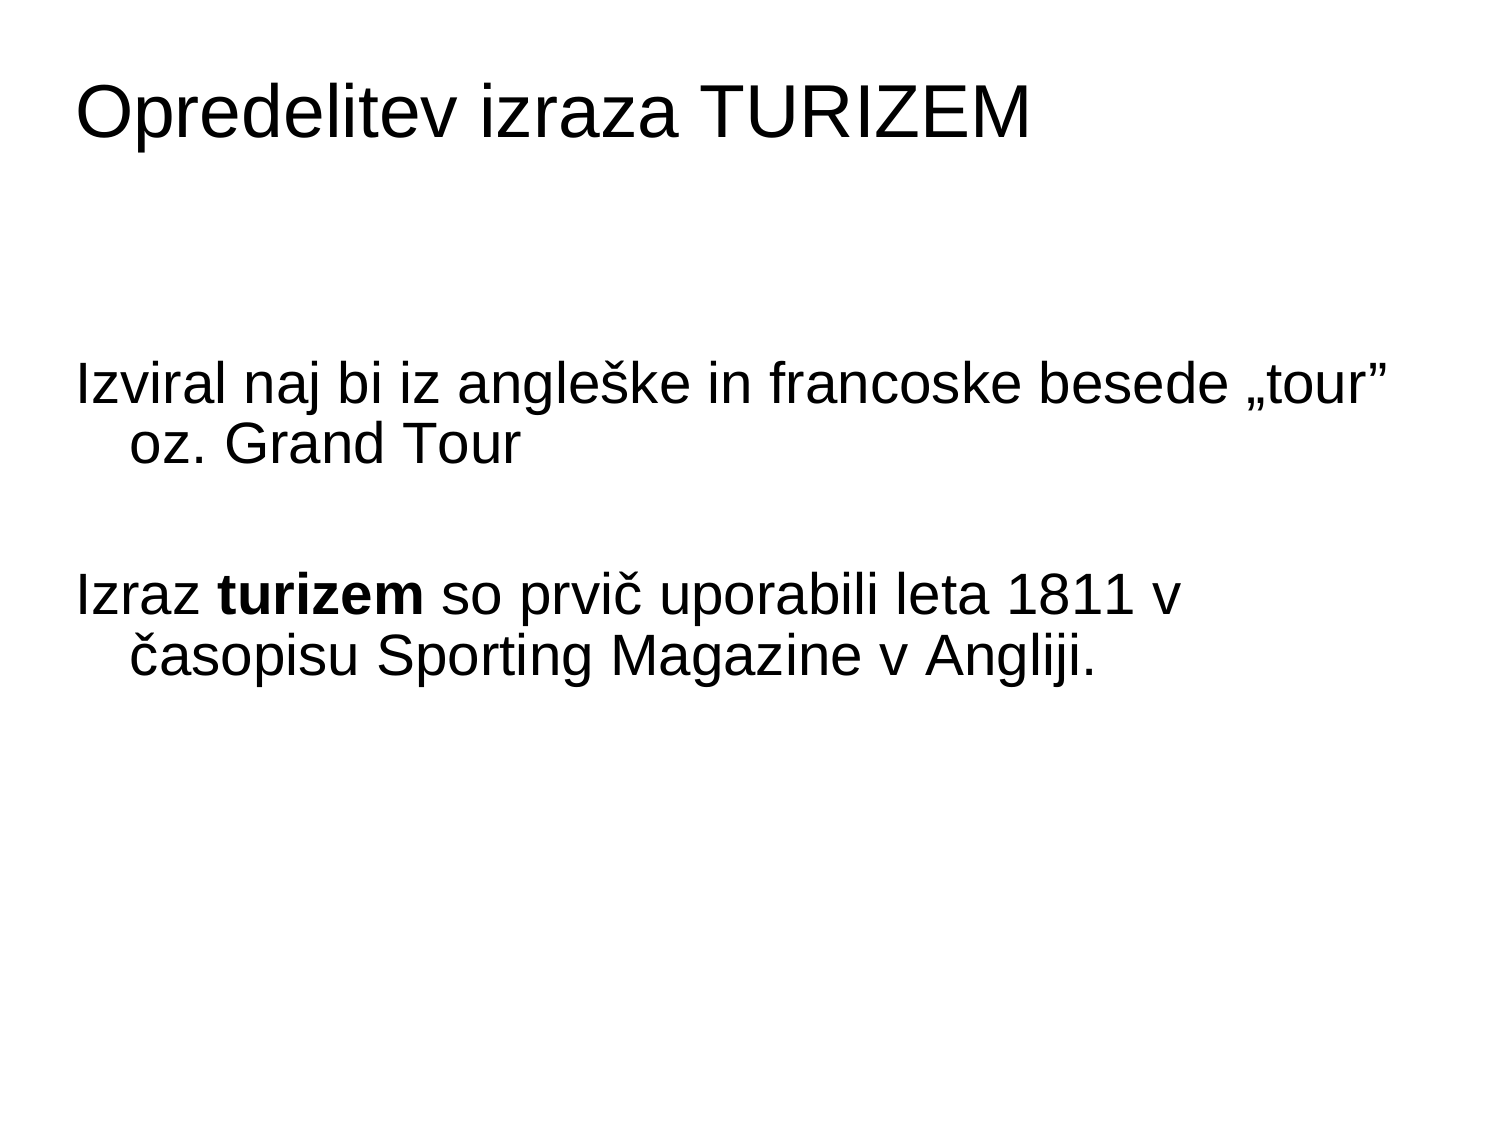

# Opredelitev izraza TURIZEM
Izviral naj bi iz angleške in francoske besede „tour” oz. Grand Tour
Izraz turizem so prvič uporabili leta 1811 v časopisu Sporting Magazine v Angliji.